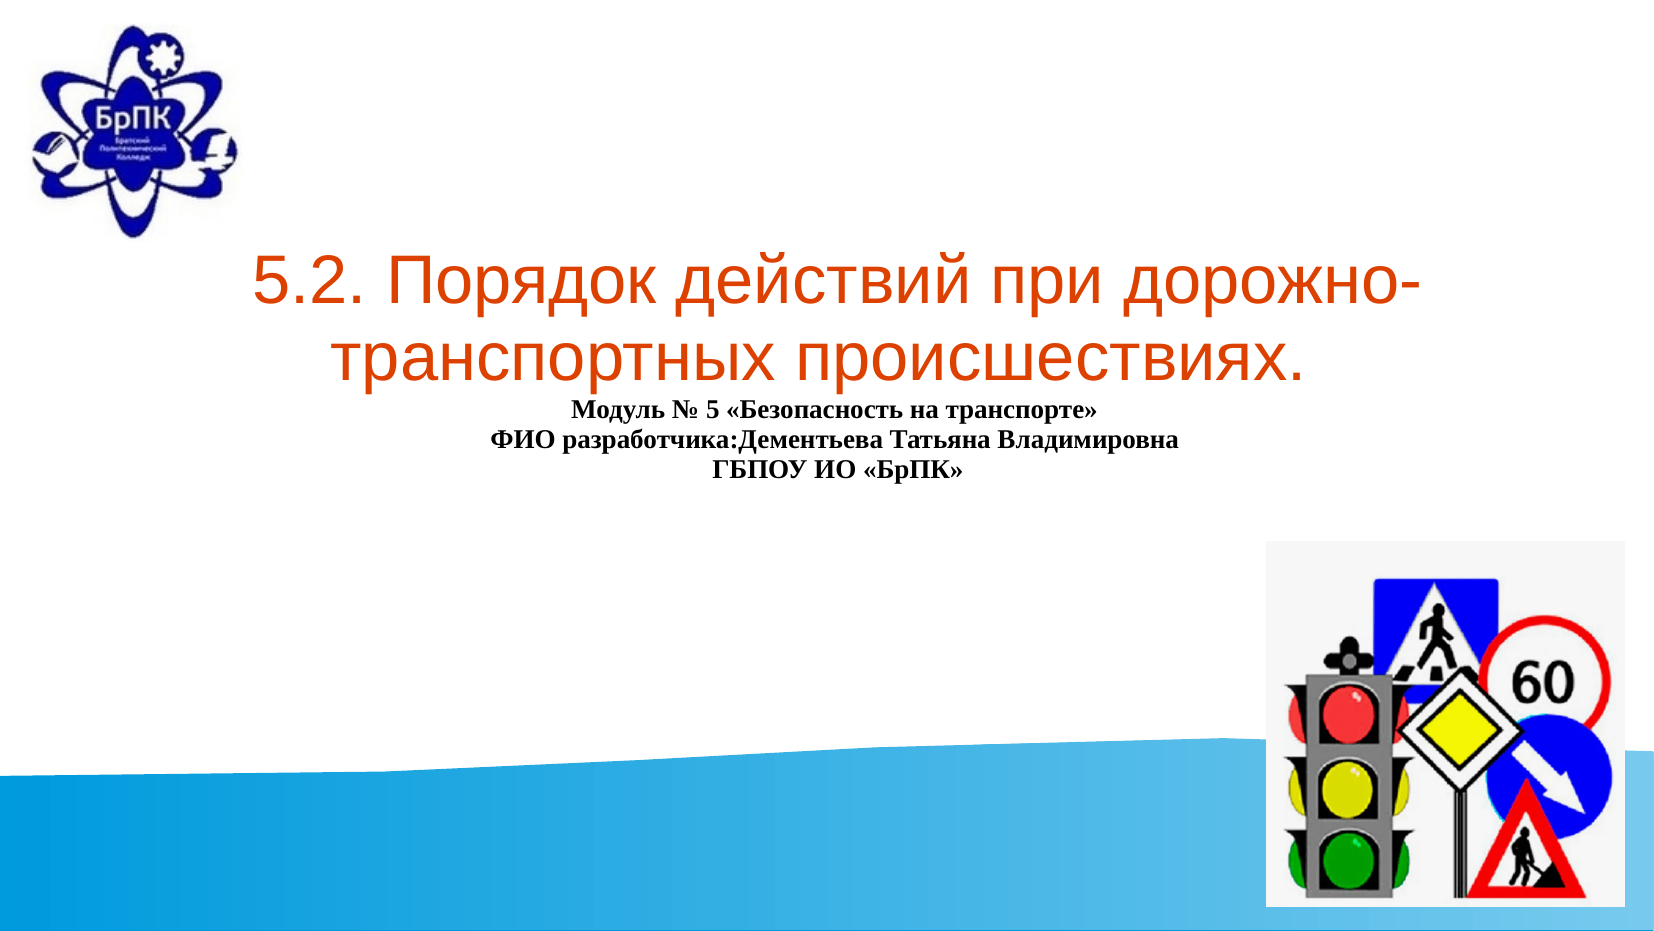

# 5.2. Порядок действий при дорожно- транспортных происшествиях. Модуль № 5 «Безопасность на транспорте» ФИО разработчика:Дементьева Татьяна Владимировна ГБПОУ ИО «БрПК»